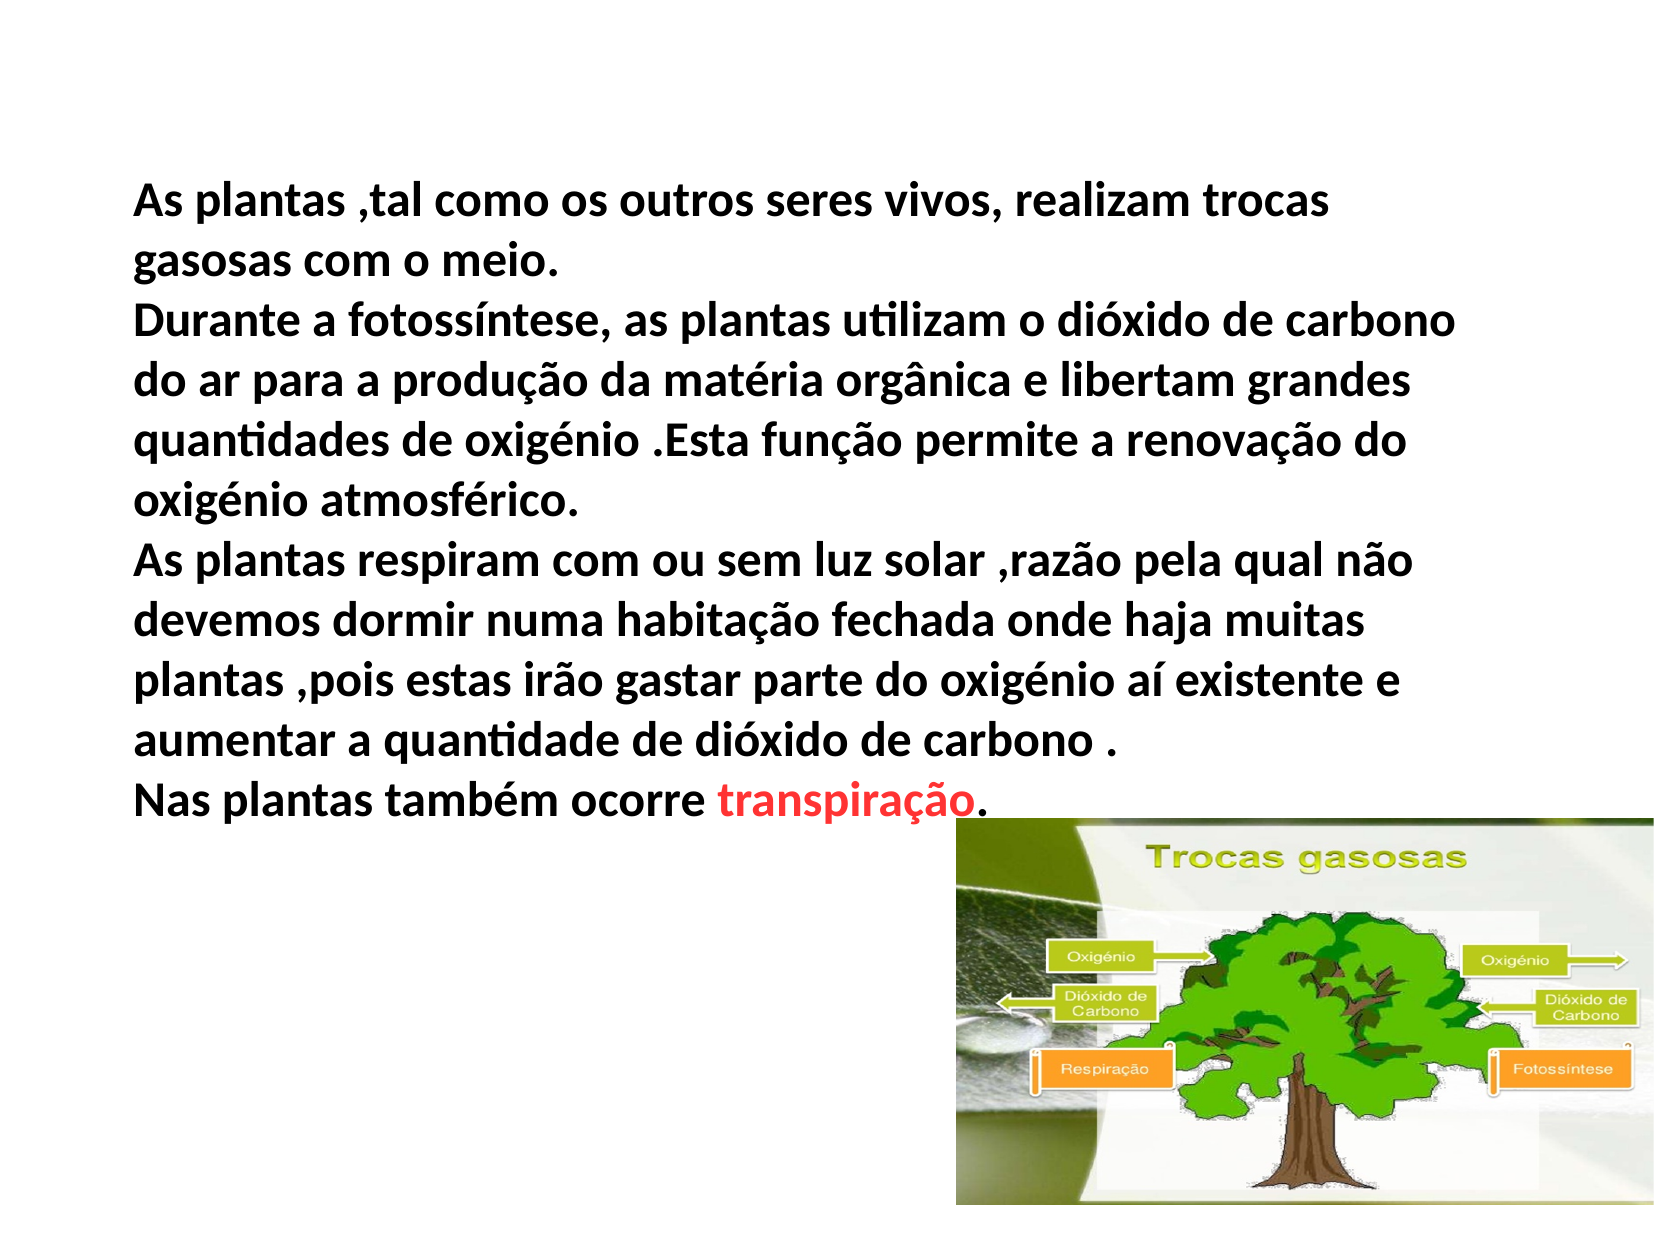

As plantas ,tal como os outros seres vivos, realizam trocas gasosas com o meio.
Durante a fotossíntese, as plantas utilizam o dióxido de carbono do ar para a produção da matéria orgânica e libertam grandes quantidades de oxigénio .Esta função permite a renovação do oxigénio atmosférico.
As plantas respiram com ou sem luz solar ,razão pela qual não devemos dormir numa habitação fechada onde haja muitas plantas ,pois estas irão gastar parte do oxigénio aí existente e aumentar a quantidade de dióxido de carbono .
Nas plantas também ocorre transpiração.